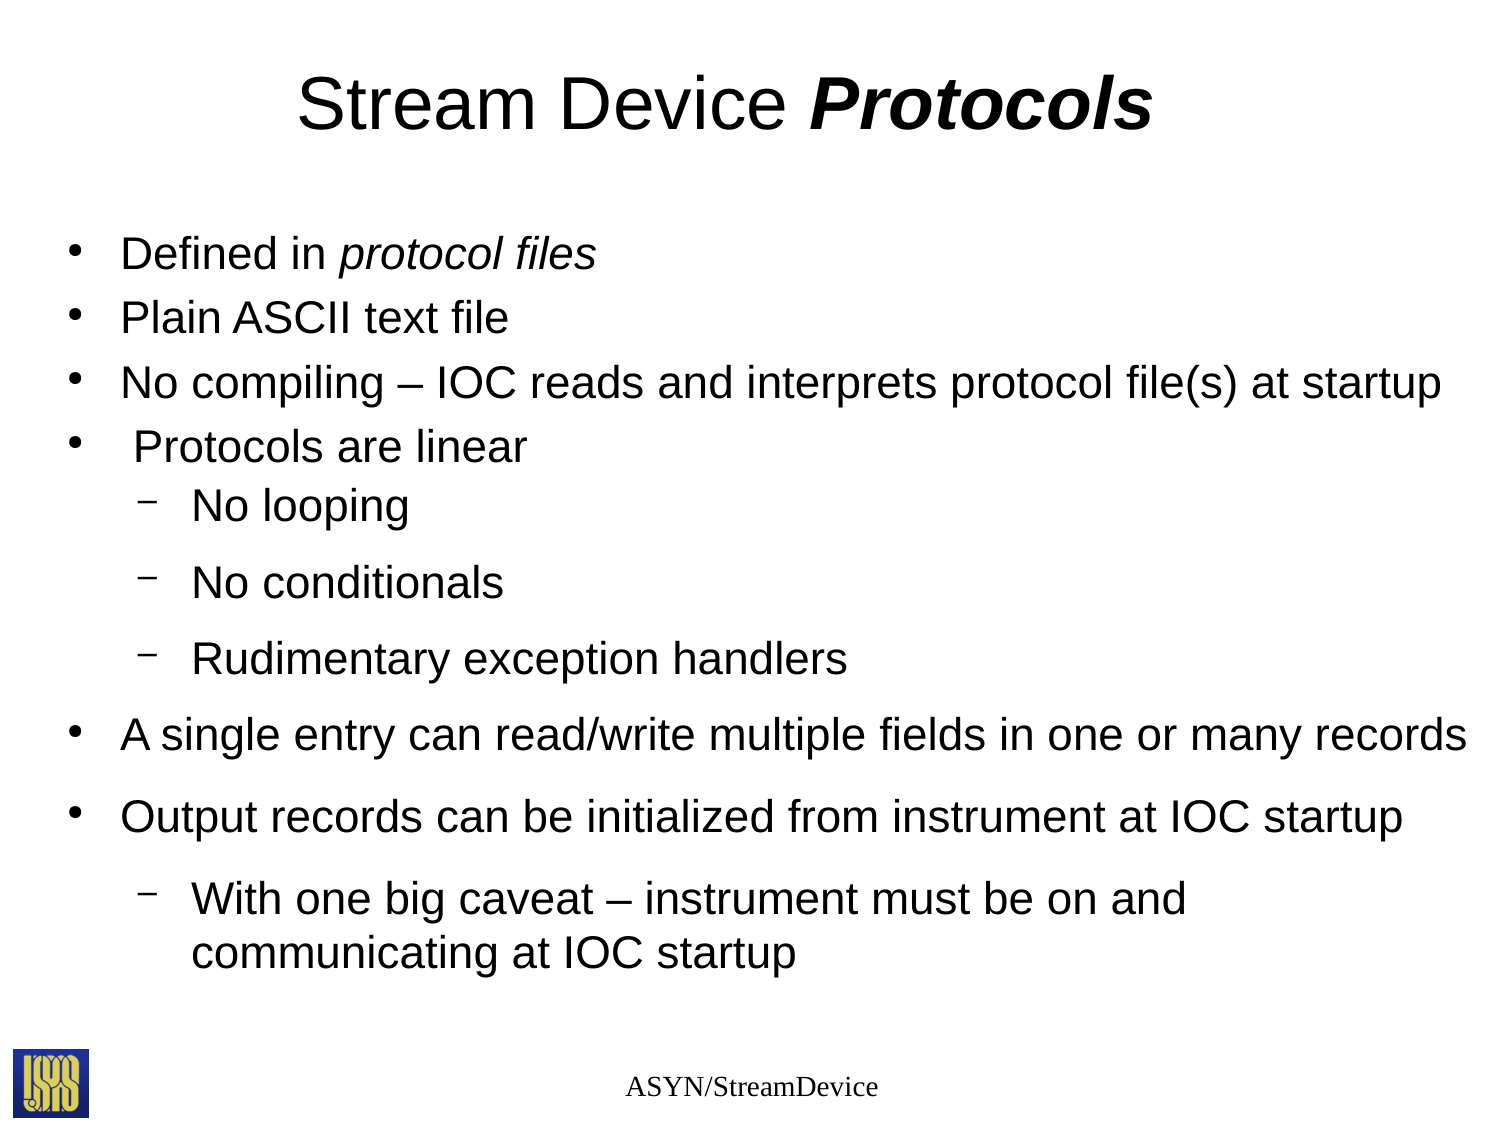

# Stream Device Protocols
Defined in protocol files
Plain ASCII text file
No compiling – IOC reads and interprets protocol file(s) at startup
 Protocols are linear
No looping
No conditionals
Rudimentary exception handlers
A single entry can read/write multiple fields in one or many records
Output records can be initialized from instrument at IOC startup
With one big caveat – instrument must be on and communicating at IOC startup